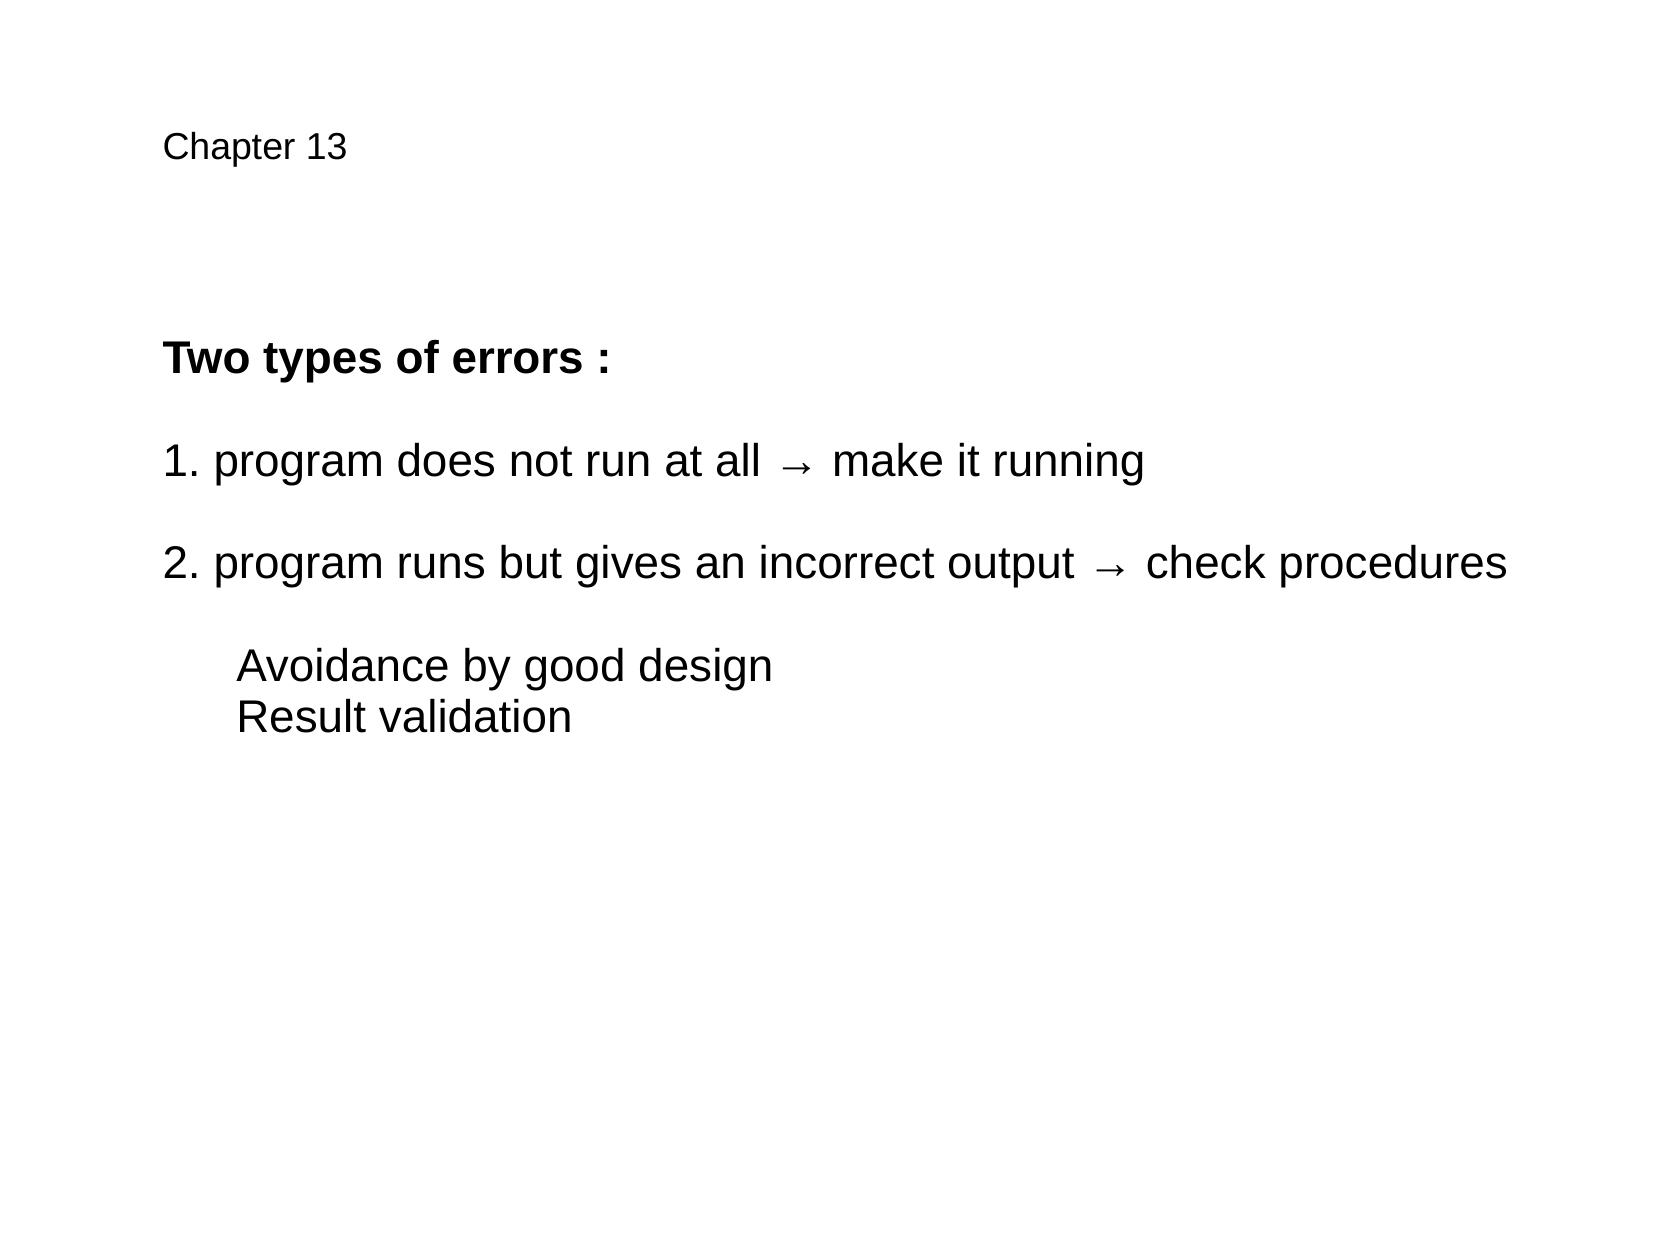

Chapter 13
Two types of errors :
1. program does not run at all → make it running
2. program runs but gives an incorrect output → check procedures
	Avoidance by good design
	Result validation